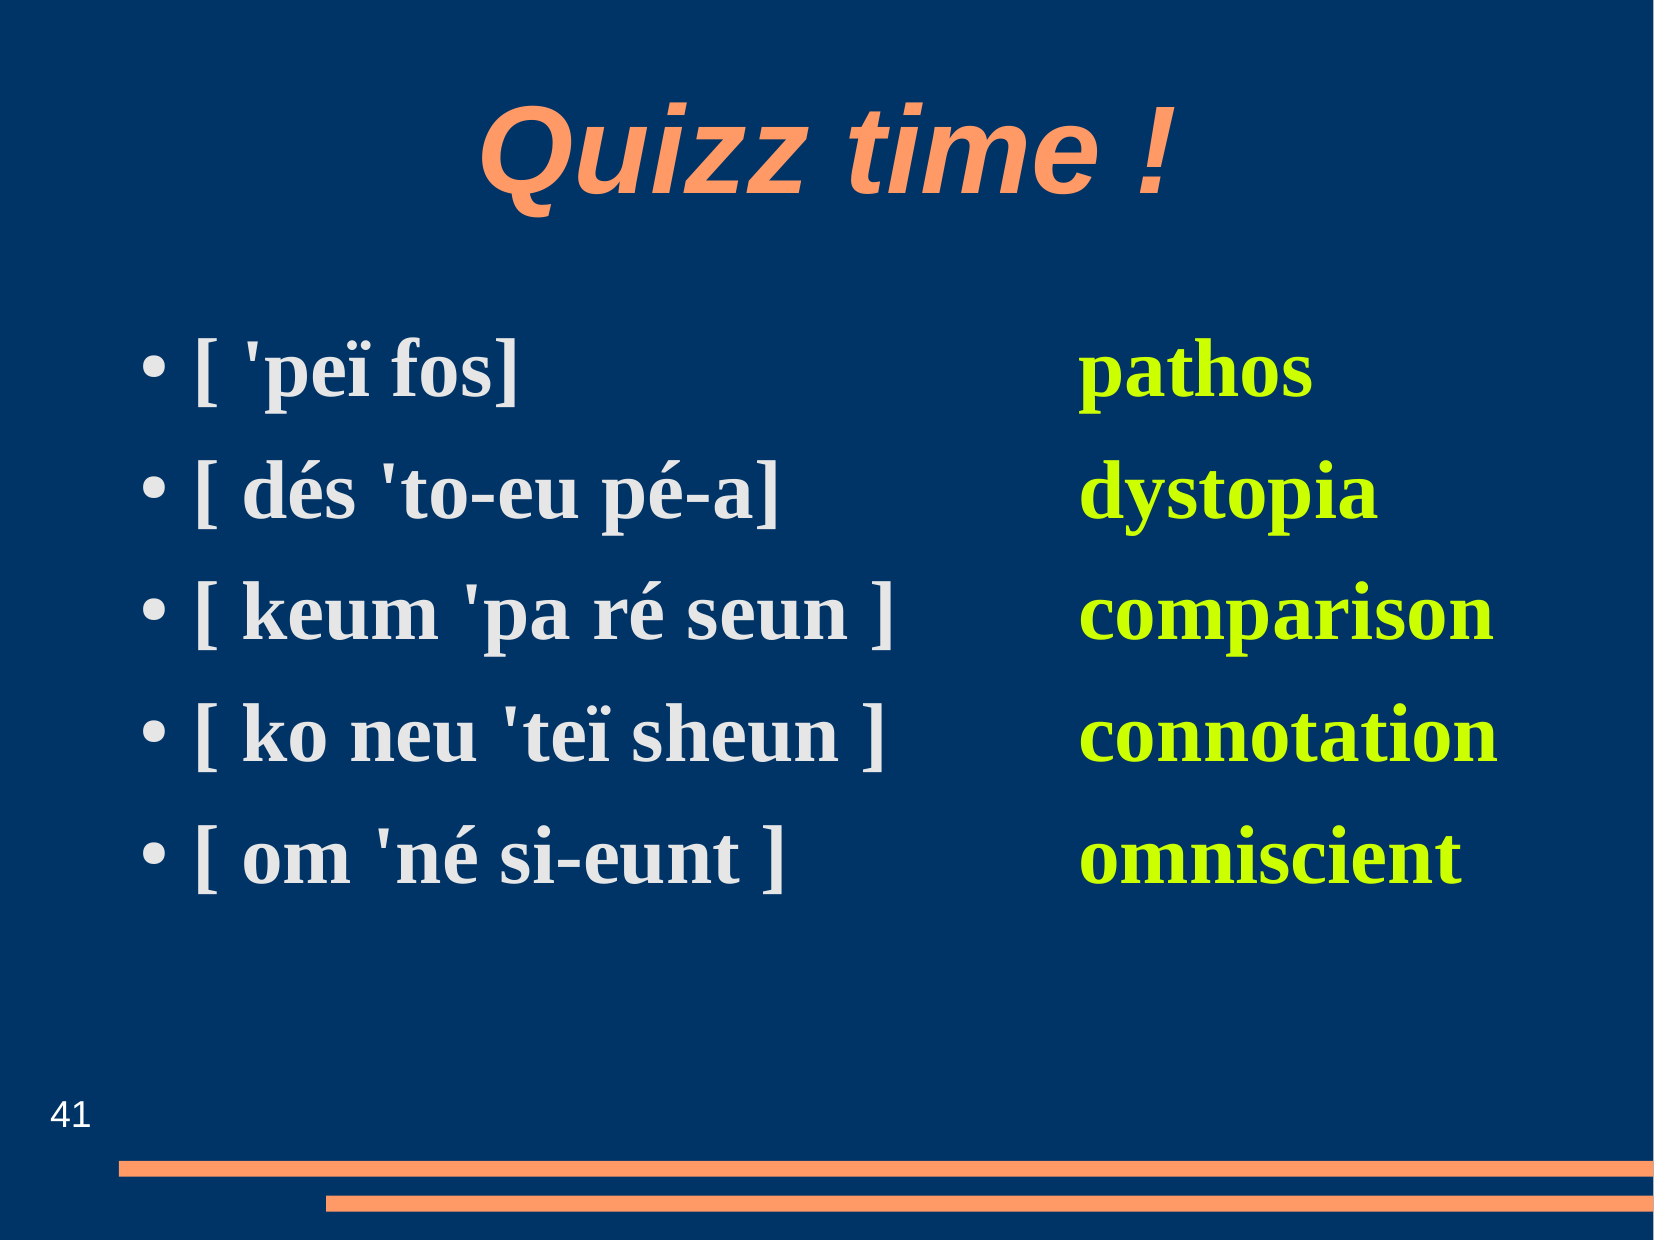

# Quizz time !
[ 'peï fos]								pathos
[ dés 'to-eu pé-a]					dystopia
[ keum 'pa ré seun ]			comparison
[ ko neu 'teï sheun ]			connotation
[ om 'né si-eunt ]				omniscient